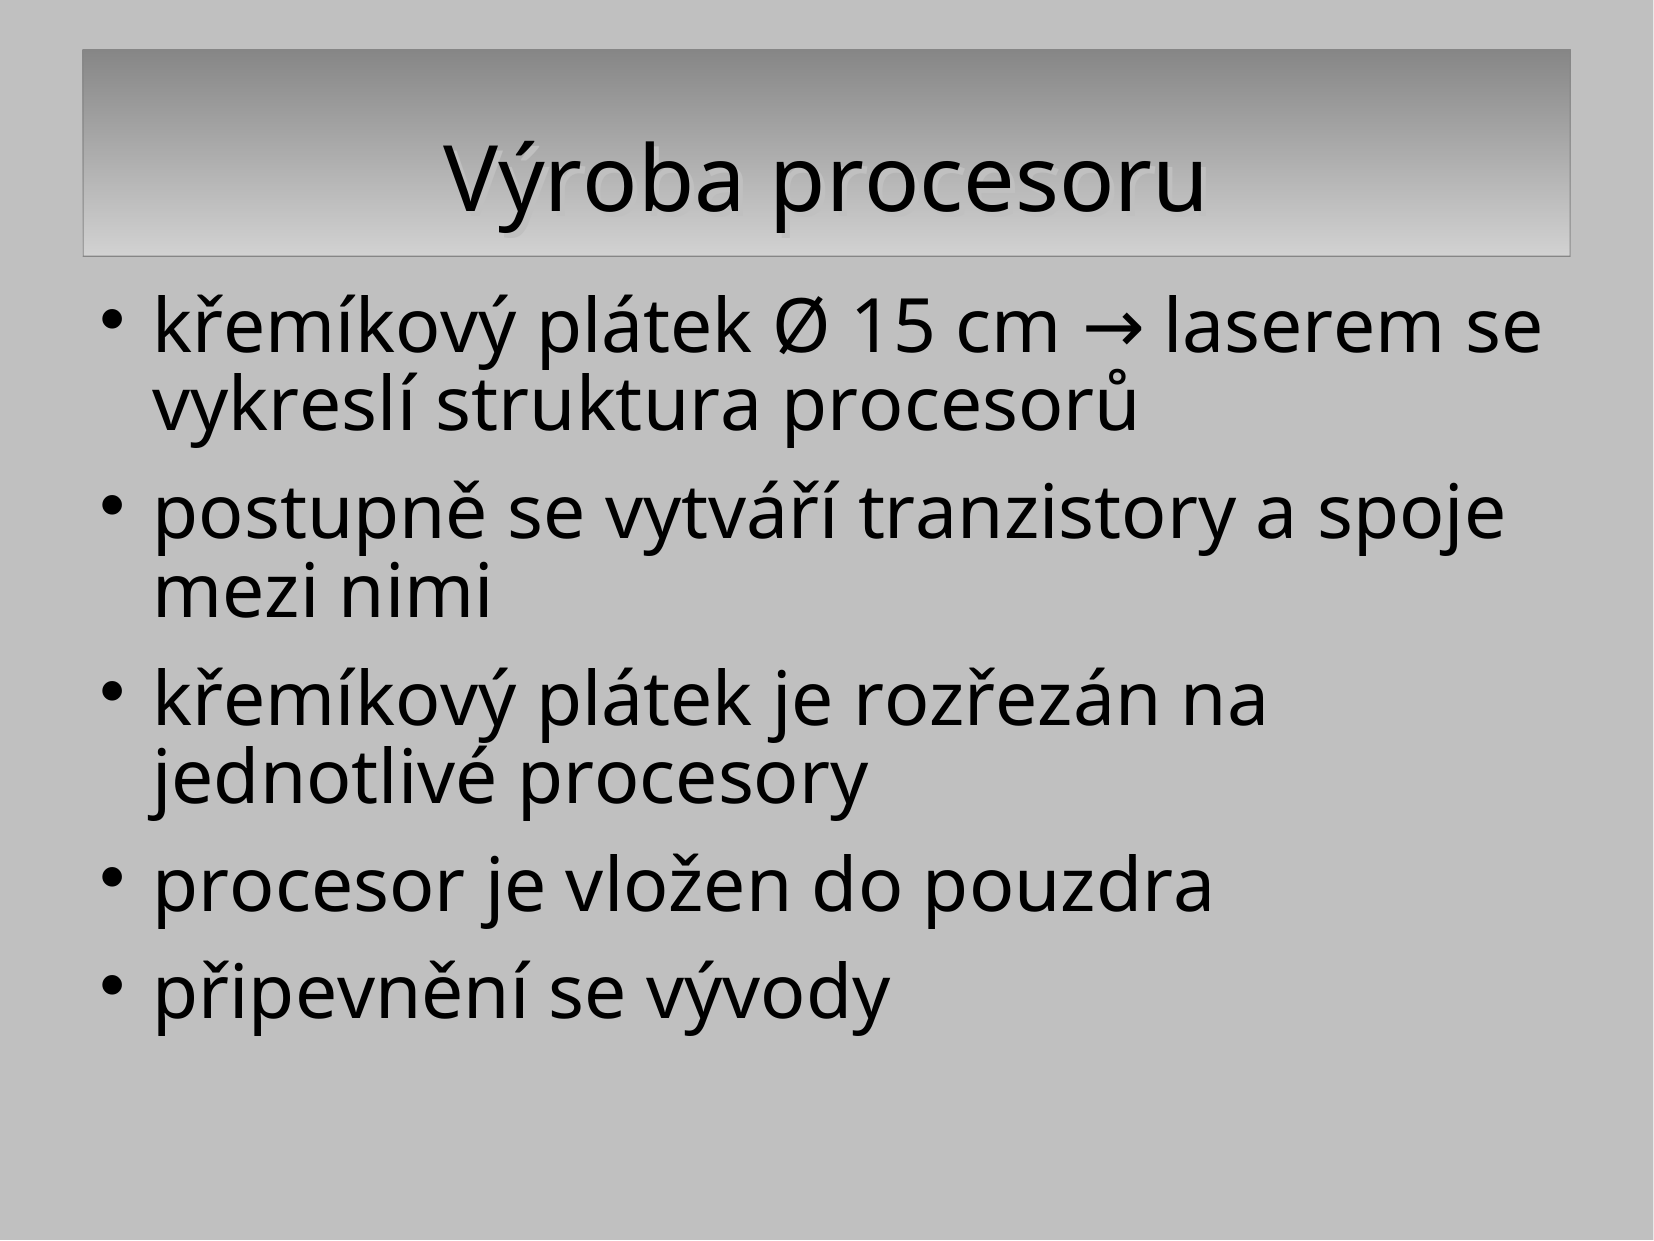

# Výroba procesoru
křemíkový plátek Ø 15 cm → laserem se vykreslí struktura procesorů
postupně se vytváří tranzistory a spoje mezi nimi
křemíkový plátek je rozřezán na jednotlivé procesory
procesor je vložen do pouzdra
připevnění se vývody